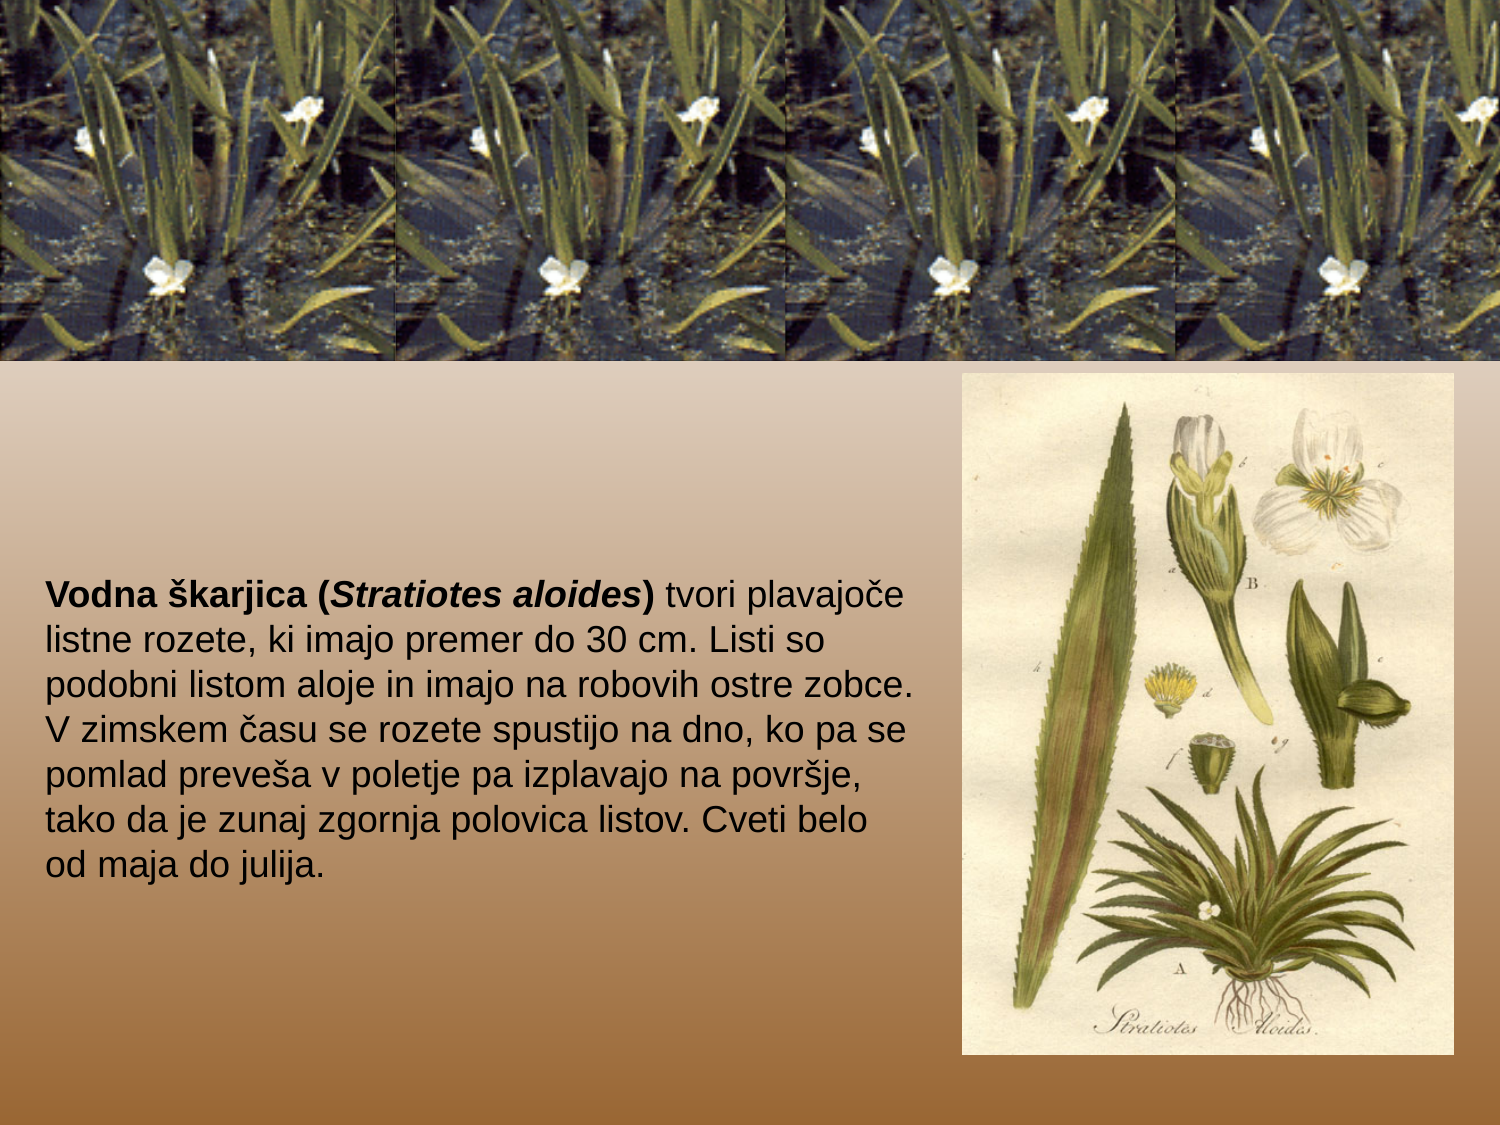

Vodna škarjica (Stratiotes aloides) tvori plavajoče
listne rozete, ki imajo premer do 30 cm. Listi so
podobni listom aloje in imajo na robovih ostre zobce.
V zimskem času se rozete spustijo na dno, ko pa se
pomlad preveša v poletje pa izplavajo na površje,
tako da je zunaj zgornja polovica listov. Cveti belo
od maja do julija.